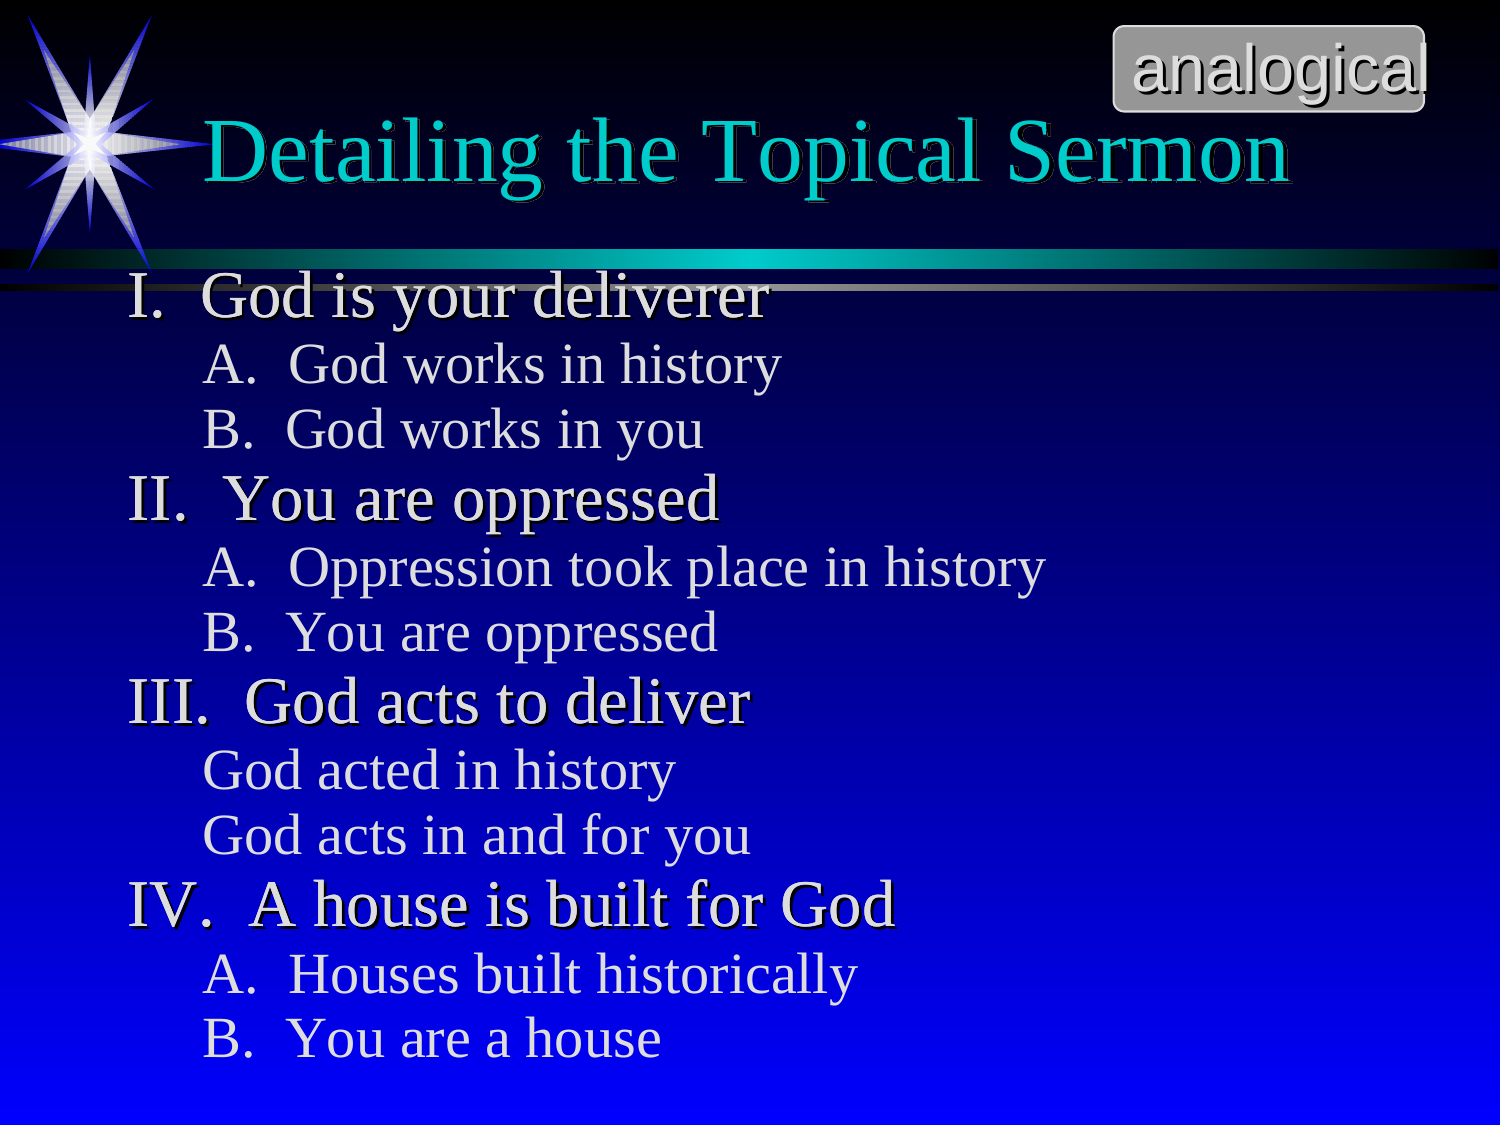

analogical
# Detailing the Topical Sermon
I. God is your deliverer
II. You are oppressed
III. God acts to deliver
IV. A house is built for God
I. God is your deliverer
A. God works in history
B. God works in you
II. You are oppressed
A. Oppression took place in history
B. You are oppressed
III. God acts to deliver
God acted in history
God acts in and for you
IV. A house is built for God
A. Houses built historically
B. You are a house